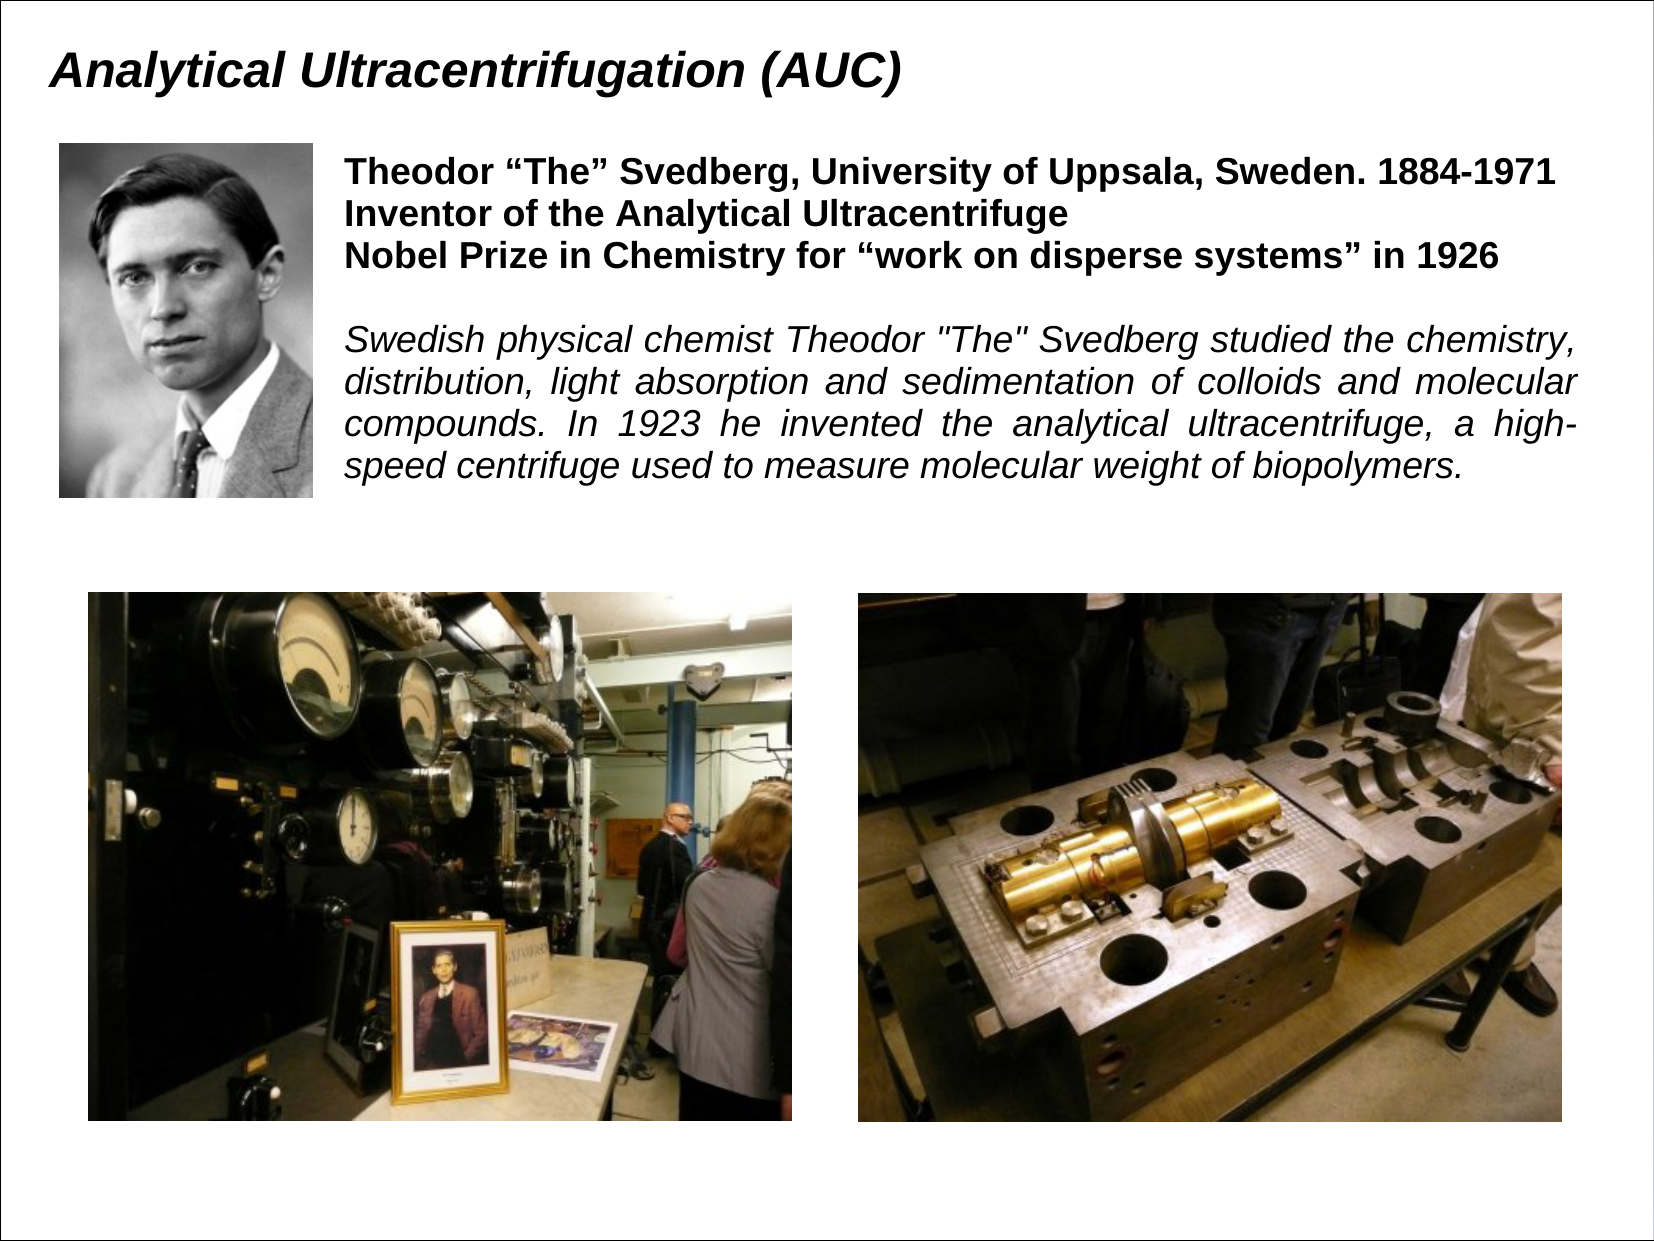

Analytical Ultracentrifugation (AUC)
Theodor “The” Svedberg, University of Uppsala, Sweden. 1884-1971
Inventor of the Analytical Ultracentrifuge
Nobel Prize in Chemistry for “work on disperse systems” in 1926
Swedish physical chemist Theodor "The" Svedberg studied the chemistry, distribution, light absorption and sedimentation of colloids and molecular compounds. In 1923 he invented the analytical ultracentrifuge, a high-speed centrifuge used to measure molecular weight of biopolymers.